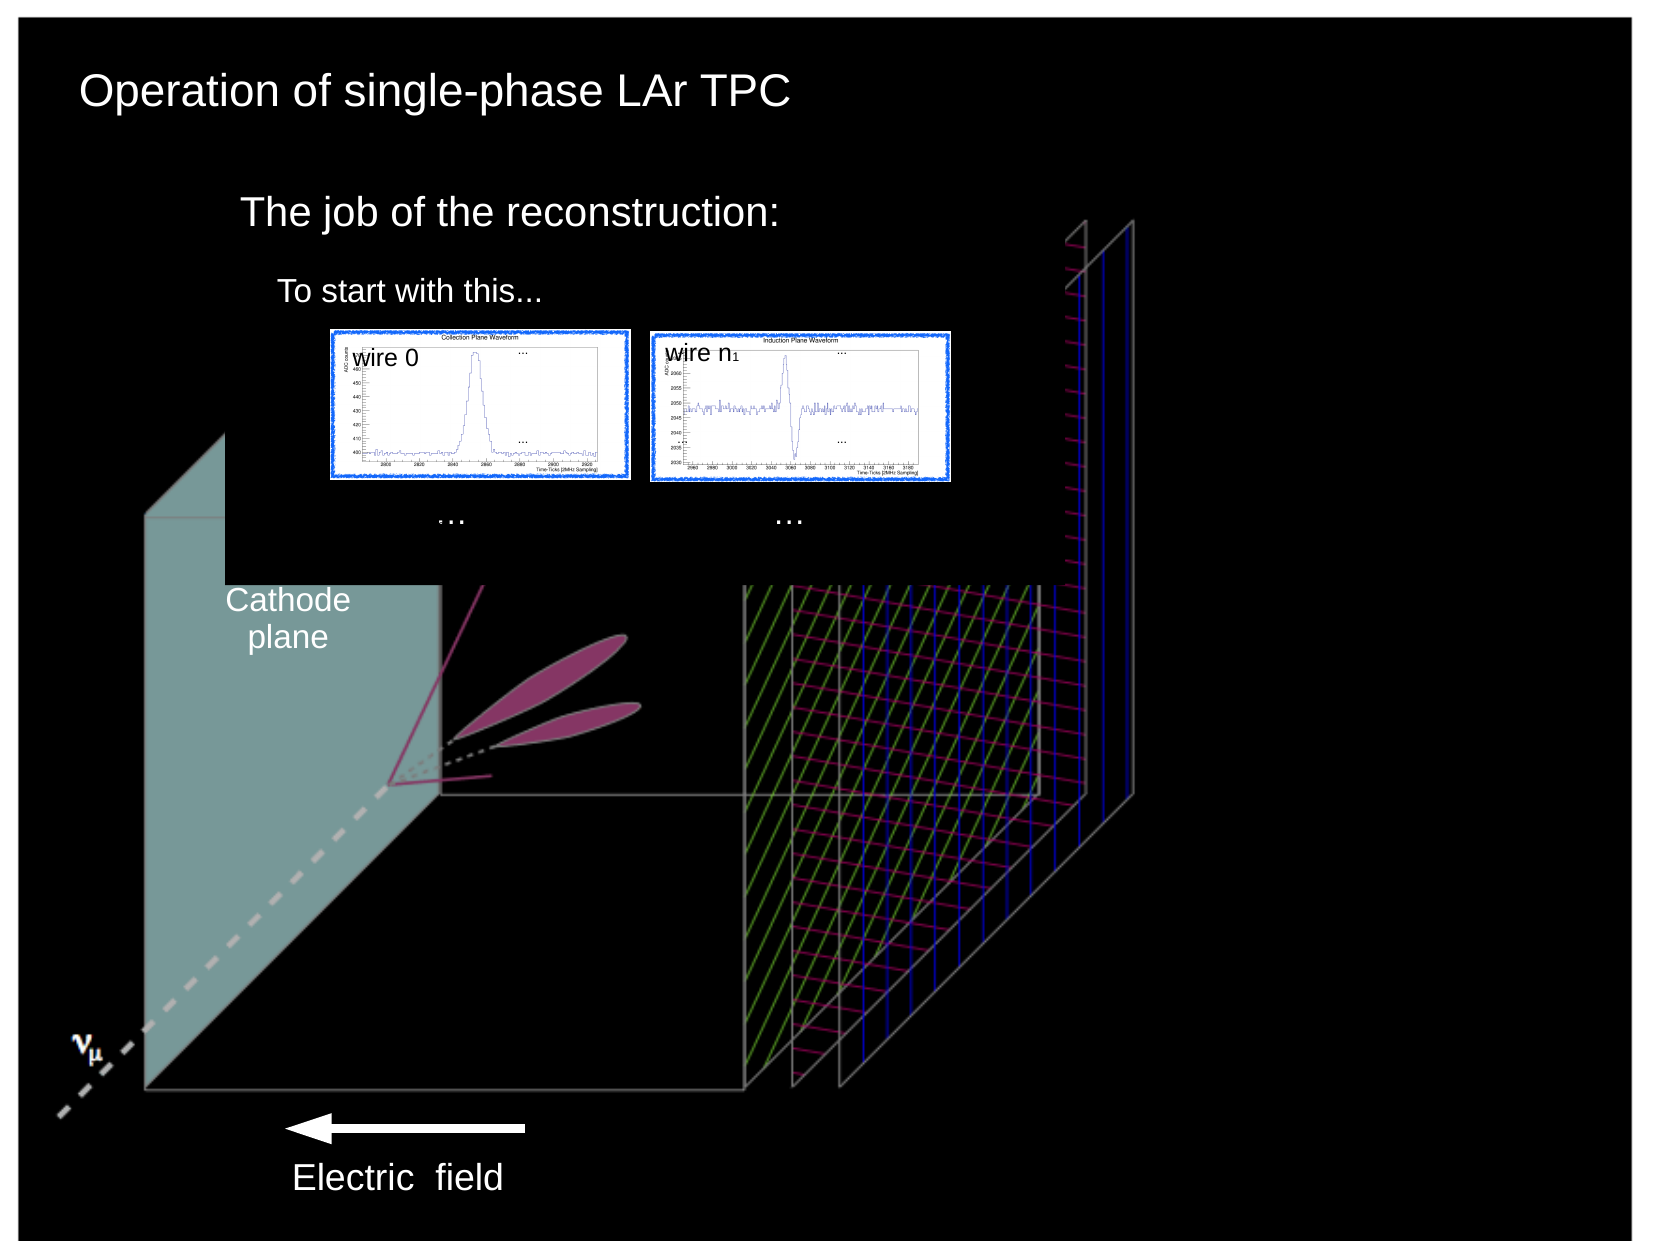

Operation of single-phase LAr TPC
The job of the reconstruction:
 To start with this...
	 …	 	 …
LAr volume
wire n1
wire 0
...
...
...
...
...
...
wire 2
...
...
Cathode
plane
Electric field
93